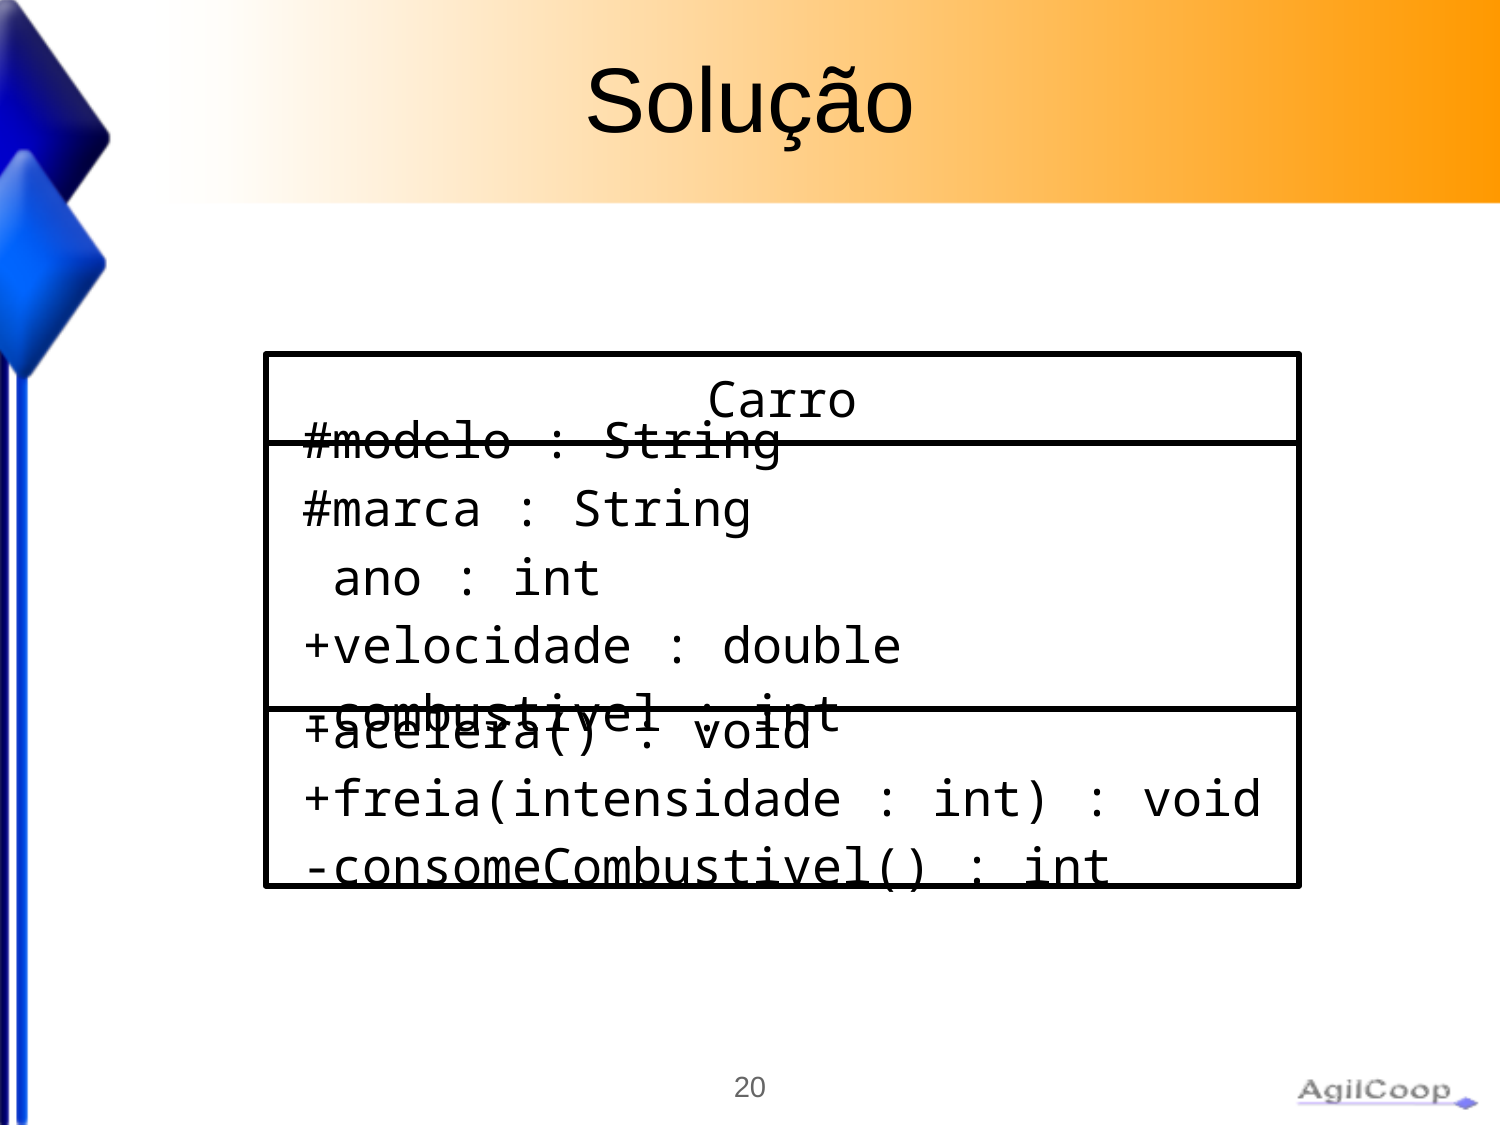

# Solução
Carro
#modelo : String
#marca : String
 ano : int
+velocidade : double
-combustivel : int
+acelera() : void
+freia(intensidade : int) : void
-consomeCombustivel() : int
20